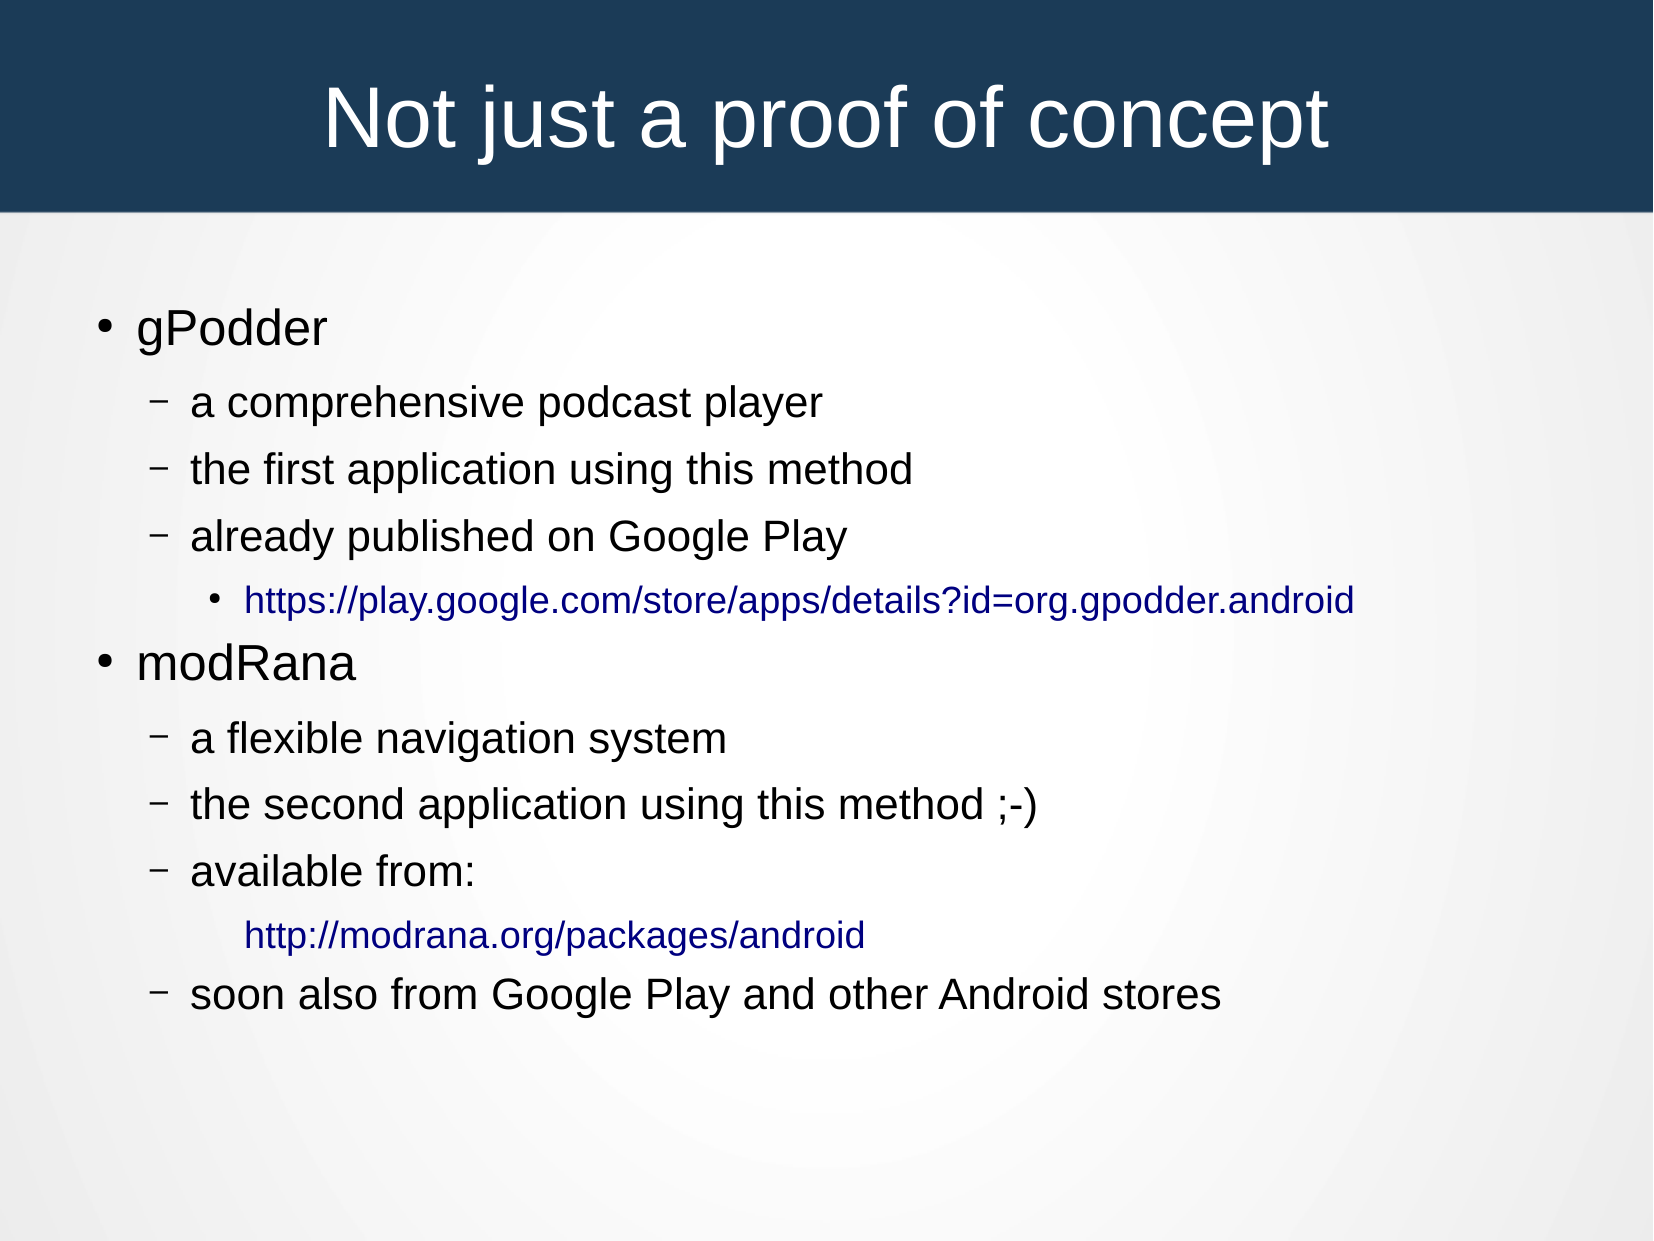

# Not just a proof of concept
gPodder
a comprehensive podcast player
the first application using this method
already published on Google Play
https://play.google.com/store/apps/details?id=org.gpodder.android
modRana
a flexible navigation system
the second application using this method ;-)
available from:
http://modrana.org/packages/android
soon also from Google Play and other Android stores
6